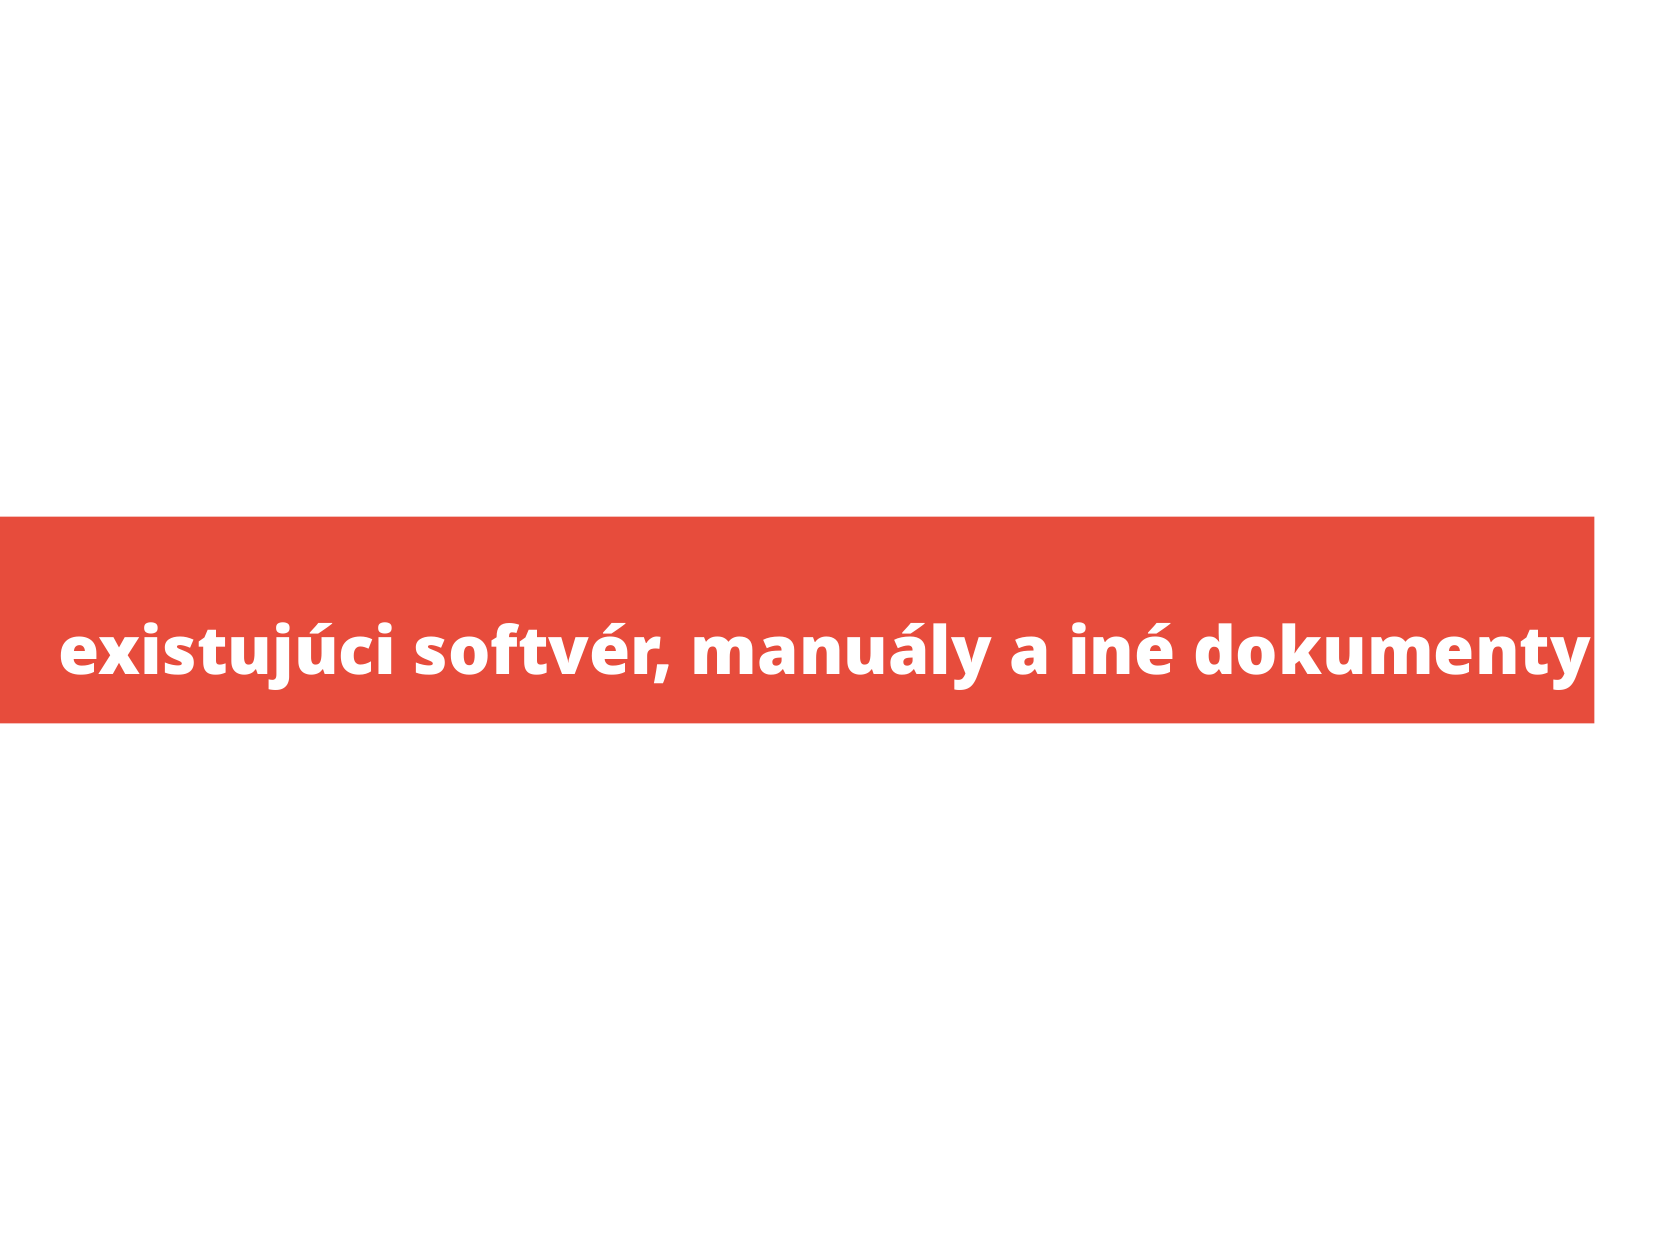

# existujúci softvér, manuály a iné dokumenty